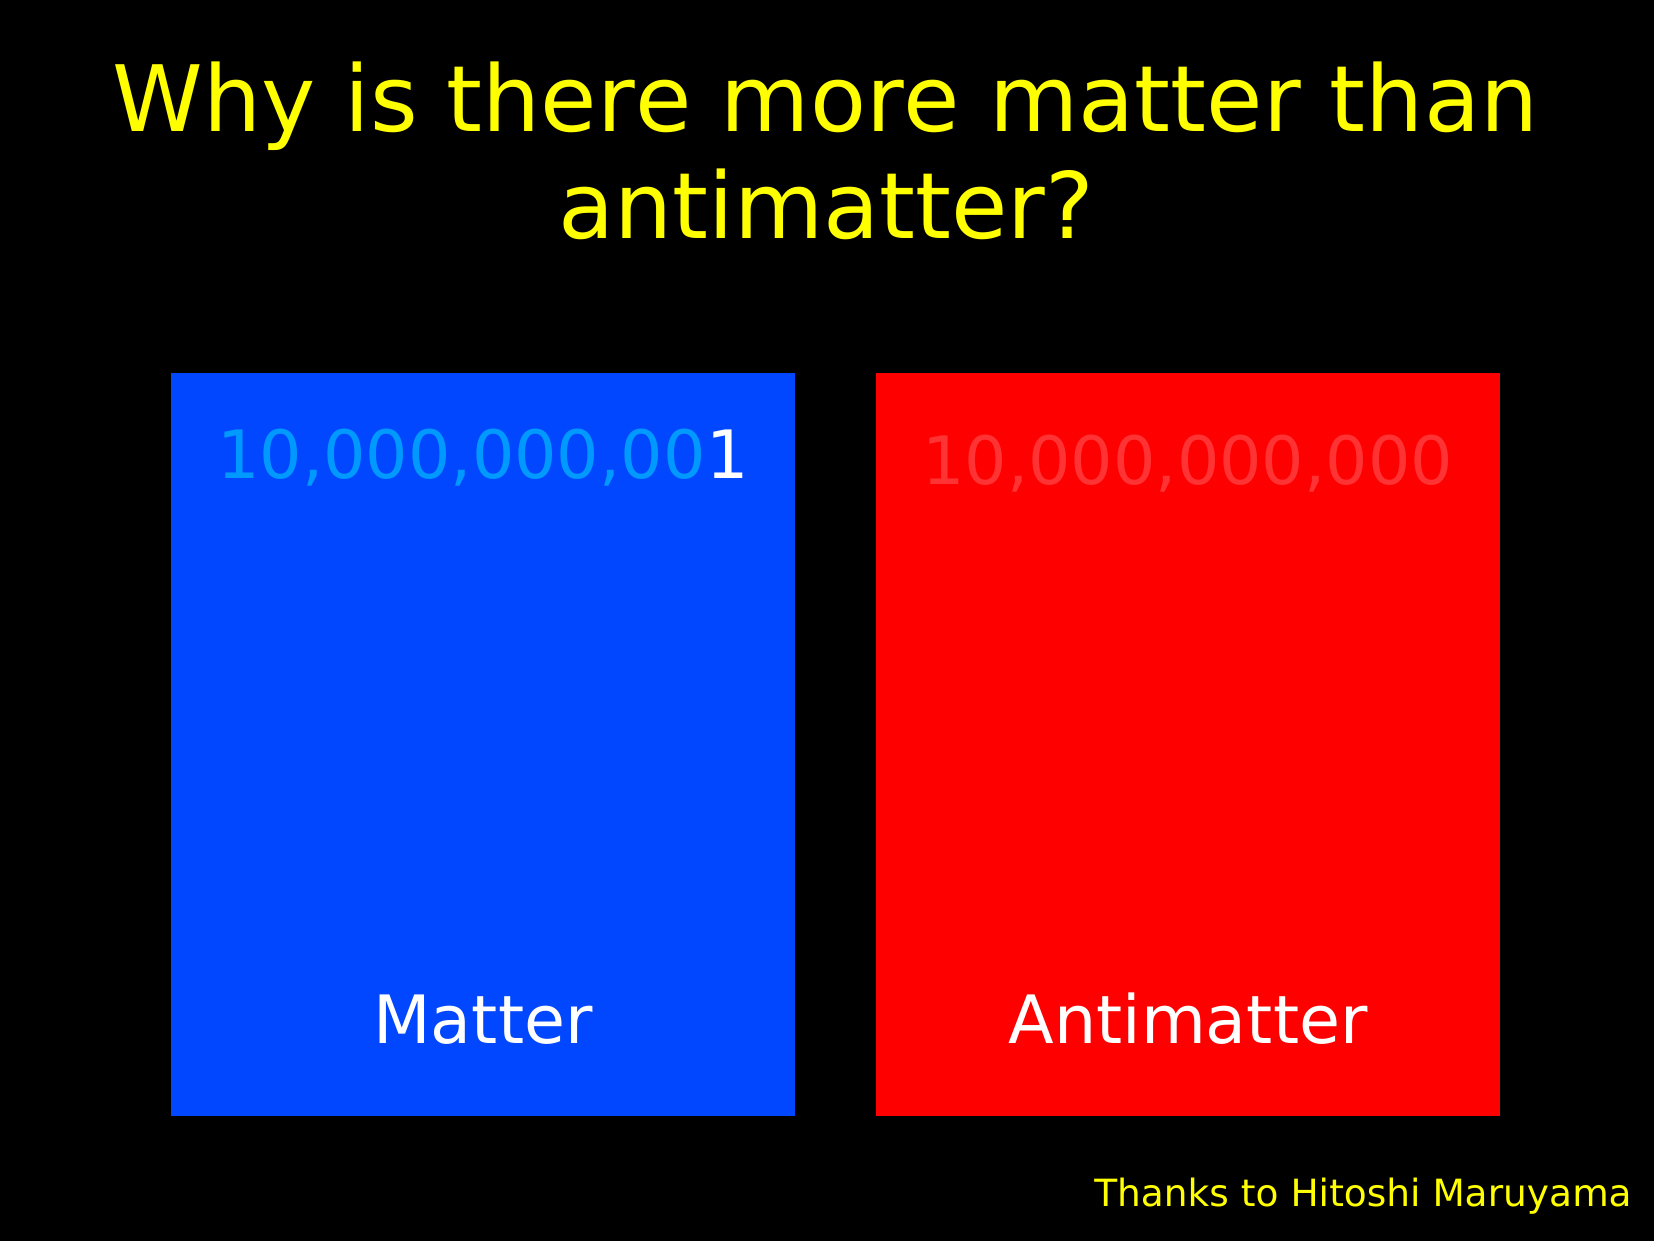

# Why is there more matter than antimatter?
10,000,000,001
Matter
10,000,000,000
Antimatter
Thanks to Hitoshi Maruyama